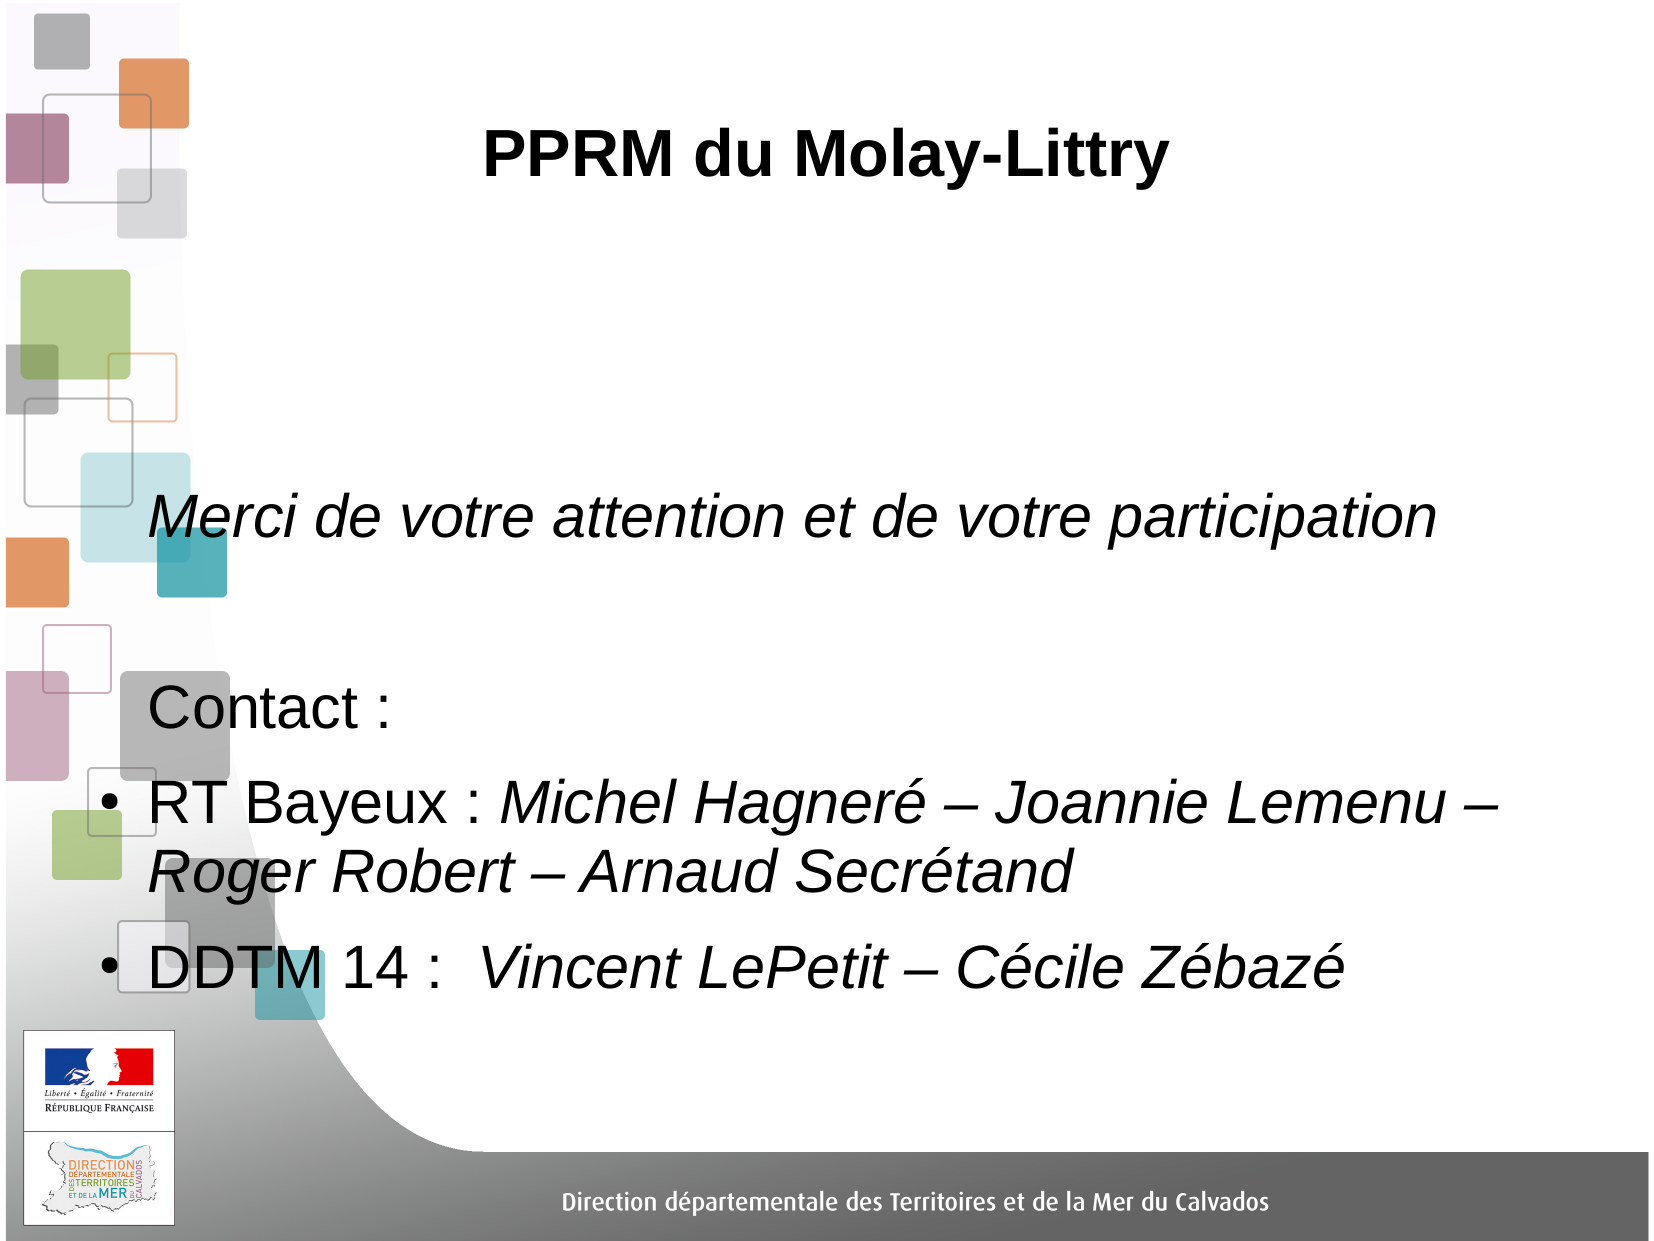

# PPRM du Molay-Littry
Merci de votre attention et de votre participation
Contact :
RT Bayeux : Michel Hagneré – Joannie Lemenu – Roger Robert – Arnaud Secrétand
DDTM 14 : Vincent LePetit – Cécile Zébazé